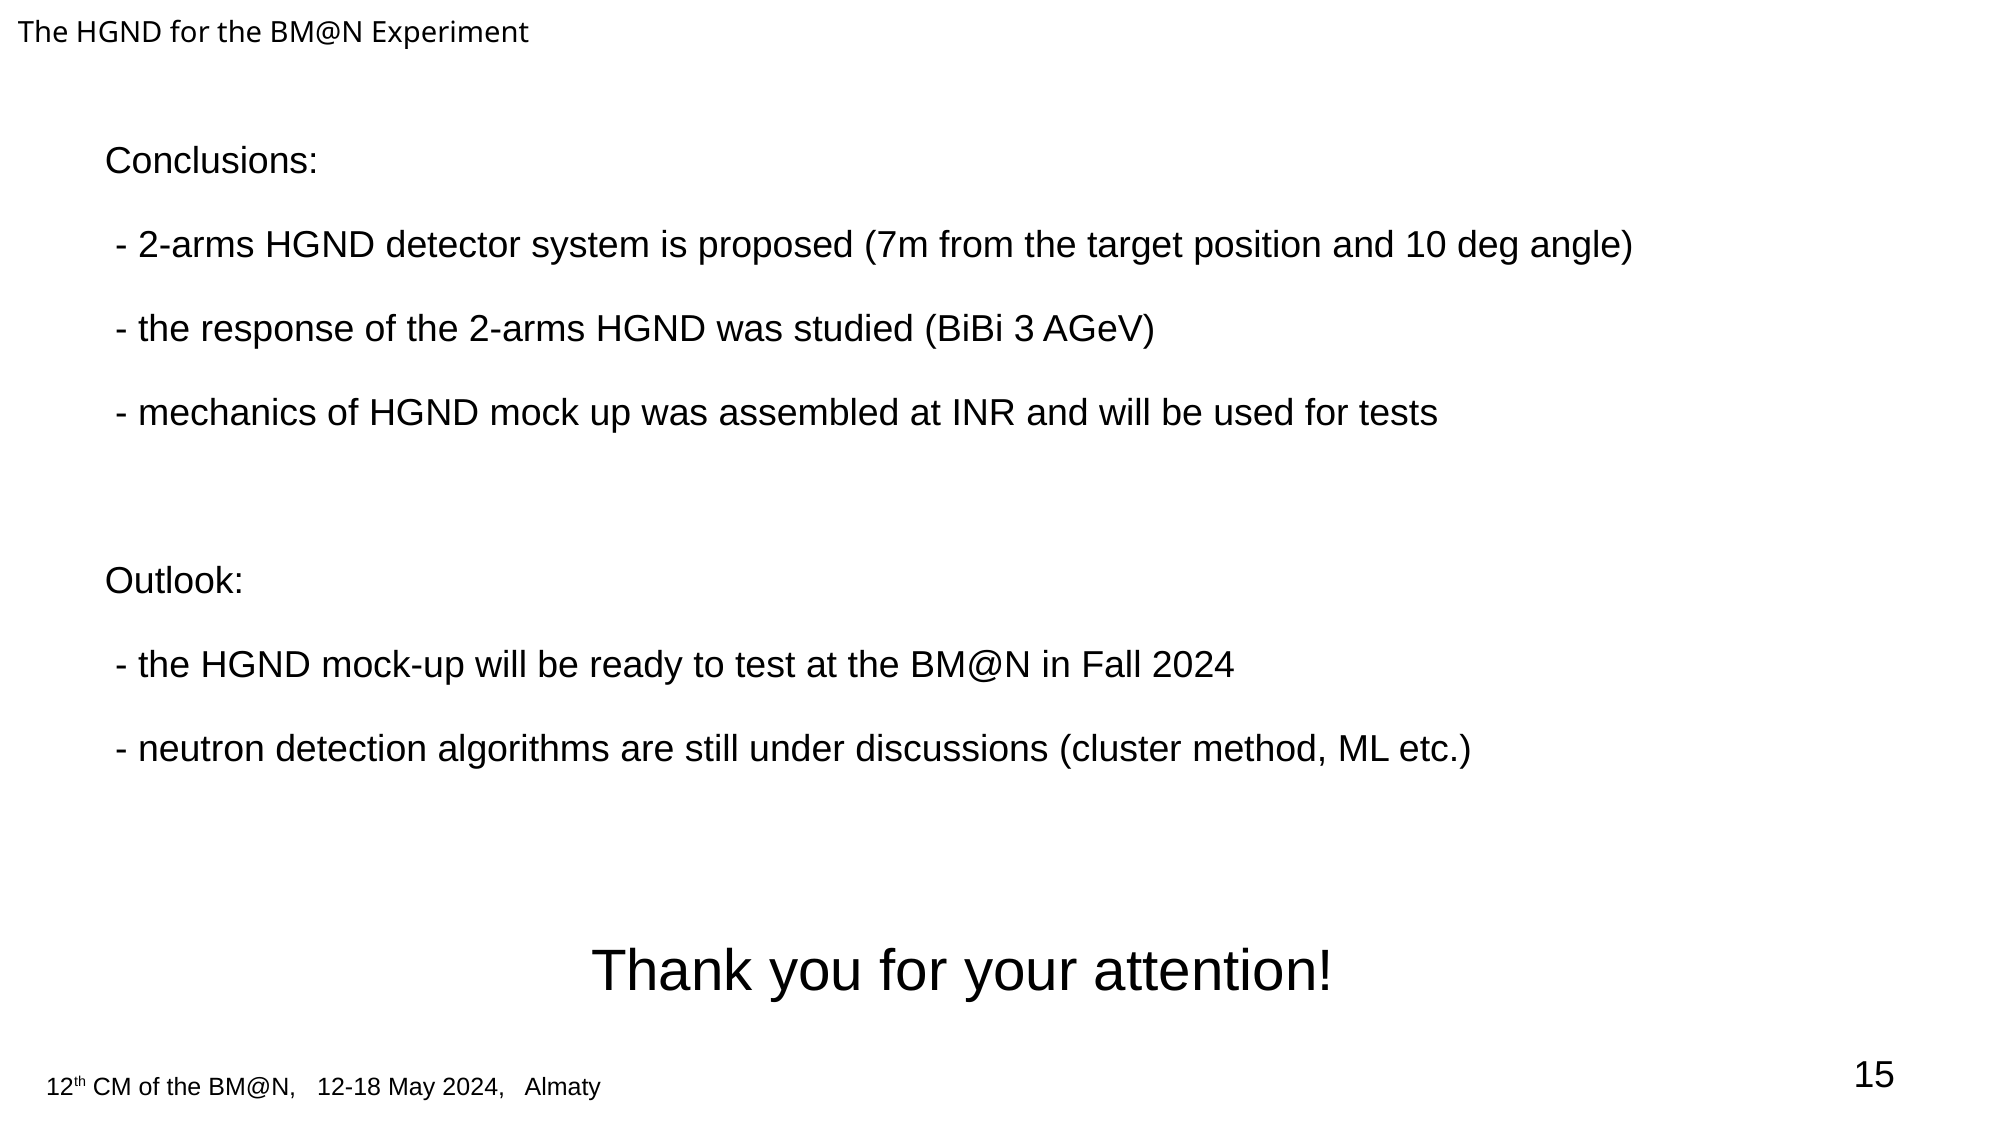

The HGND for the BM@N Experiment
Conclusions:
 - 2-arms HGND detector system is proposed (7m from the target position and 10 deg angle)
 - the response of the 2-arms HGND was studied (BiBi 3 AGeV)
 - mechanics of HGND mock up was assembled at INR and will be used for tests
Outlook:
 - the HGND mock-up will be ready to test at the BM@N in Fall 2024
 - neutron detection algorithms are still under discussions (cluster method, ML etc.)
Thank you for your attention!
12th CM of the BM@N, 12-18 May 2024, Almaty